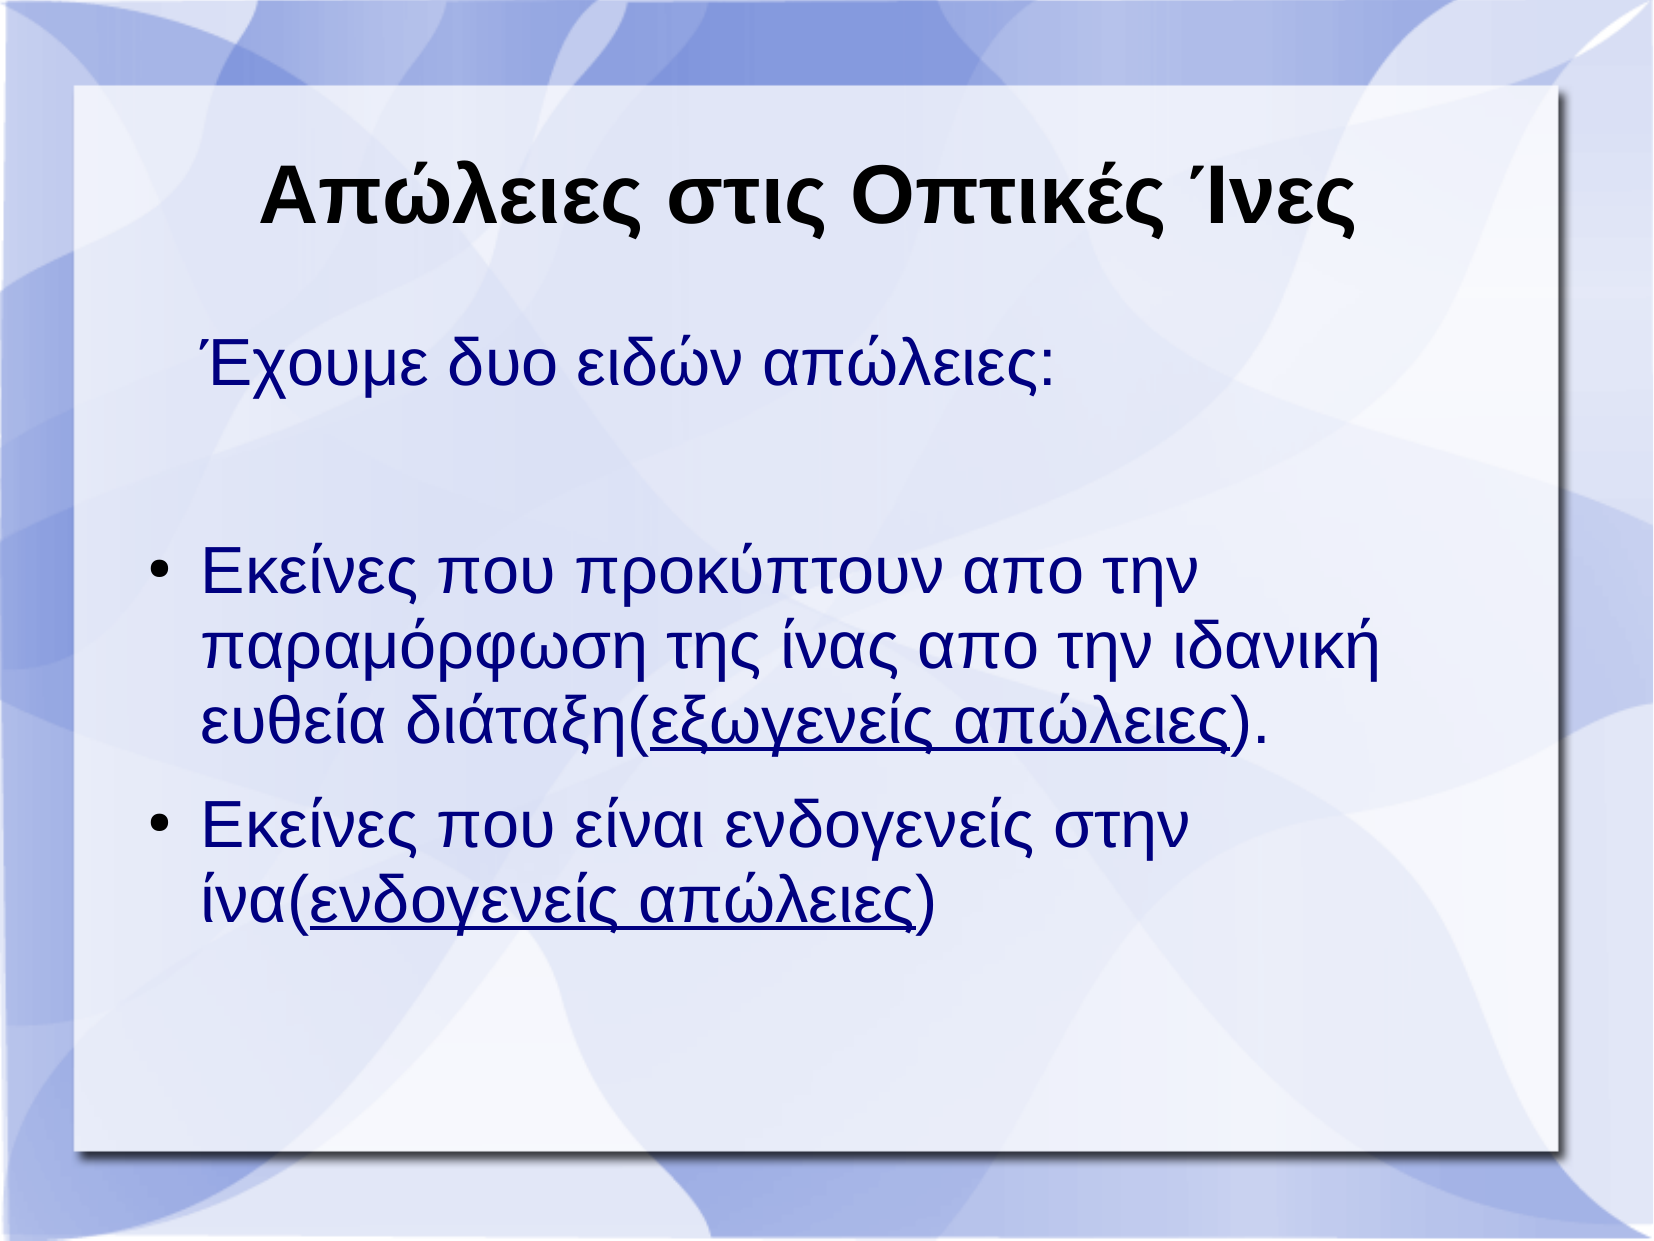

# Απώλειες στις Οπτικές Ίνες
Έχουμε δυο ειδών απώλειες:
Εκείνες που προκύπτουν απο την παραμόρφωση της ίνας απο την ιδανική ευθεία διάταξη(εξωγενείς απώλειες).
Εκείνες που είναι ενδογενείς στην ίνα(ενδογενείς απώλειες)